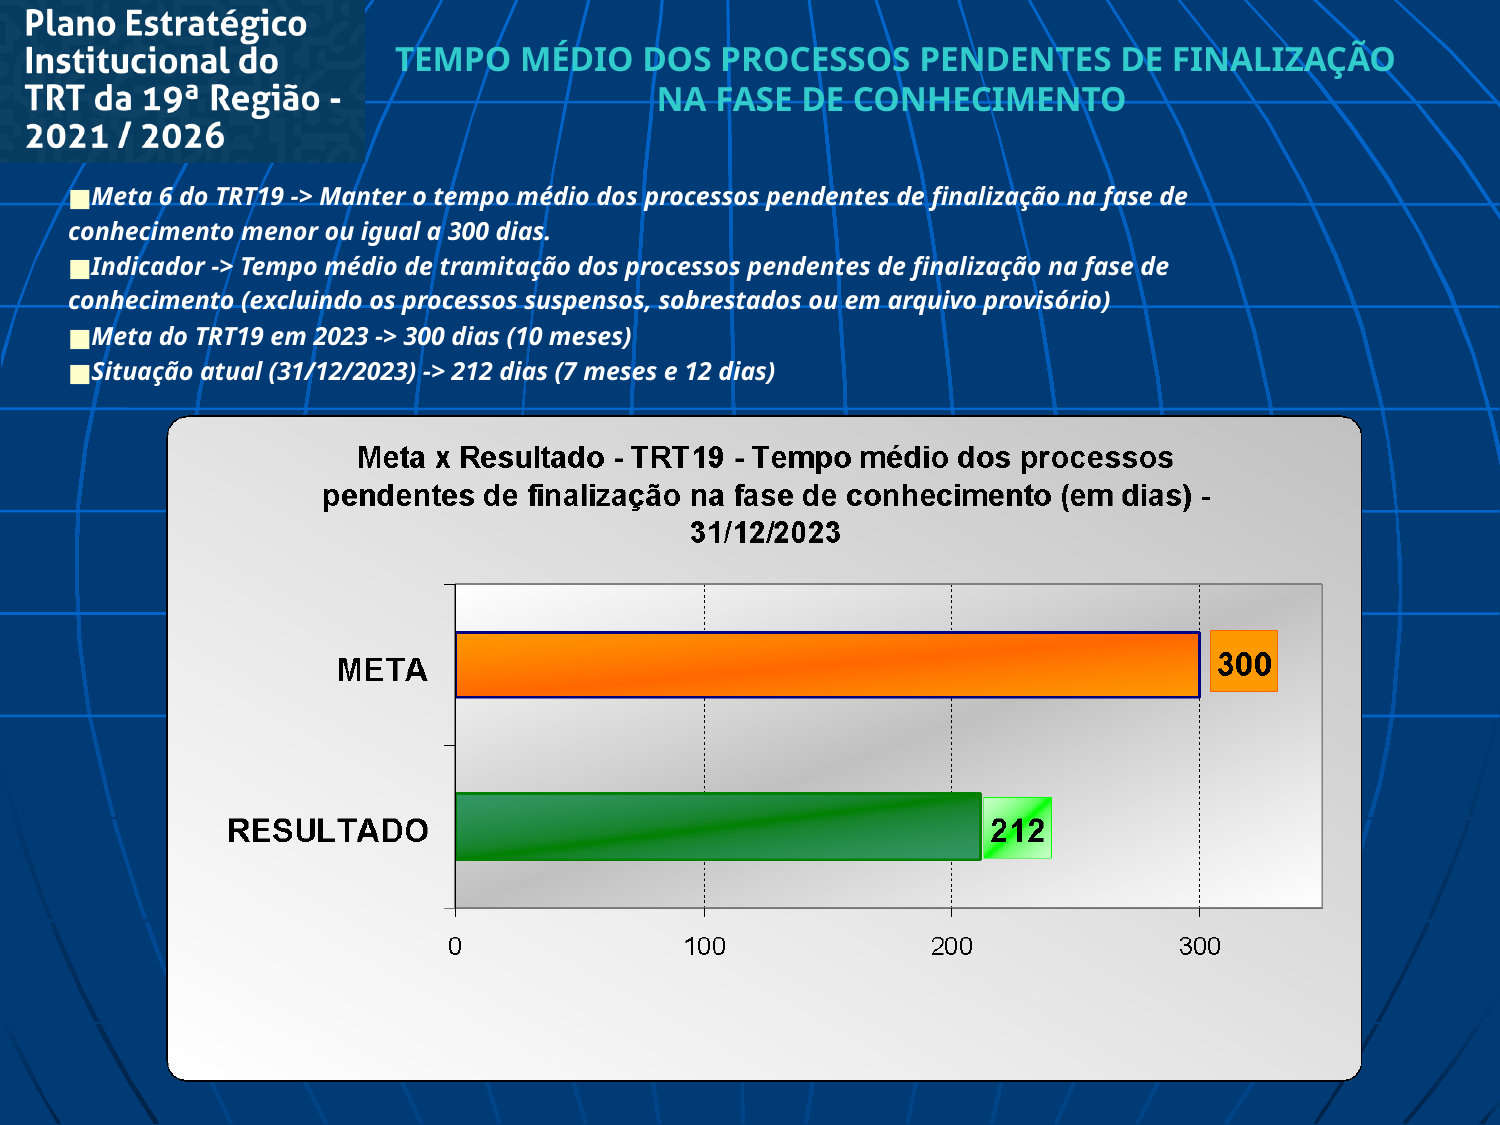

TEMPO MÉDIO DOS PROCESSOS PENDENTES DE FINALIZAÇÃO NA FASE DE CONHECIMENTO
Meta 6 do TRT19 -> Manter o tempo médio dos processos pendentes de finalização na fase de
conhecimento menor ou igual a 300 dias.
Indicador -> Tempo médio de tramitação dos processos pendentes de finalização na fase de
conhecimento (excluindo os processos suspensos, sobrestados ou em arquivo provisório)
Meta do TRT19 em 2023 -> 300 dias (10 meses)
Situação atual (31/12/2023) -> 212 dias (7 meses e 12 dias)